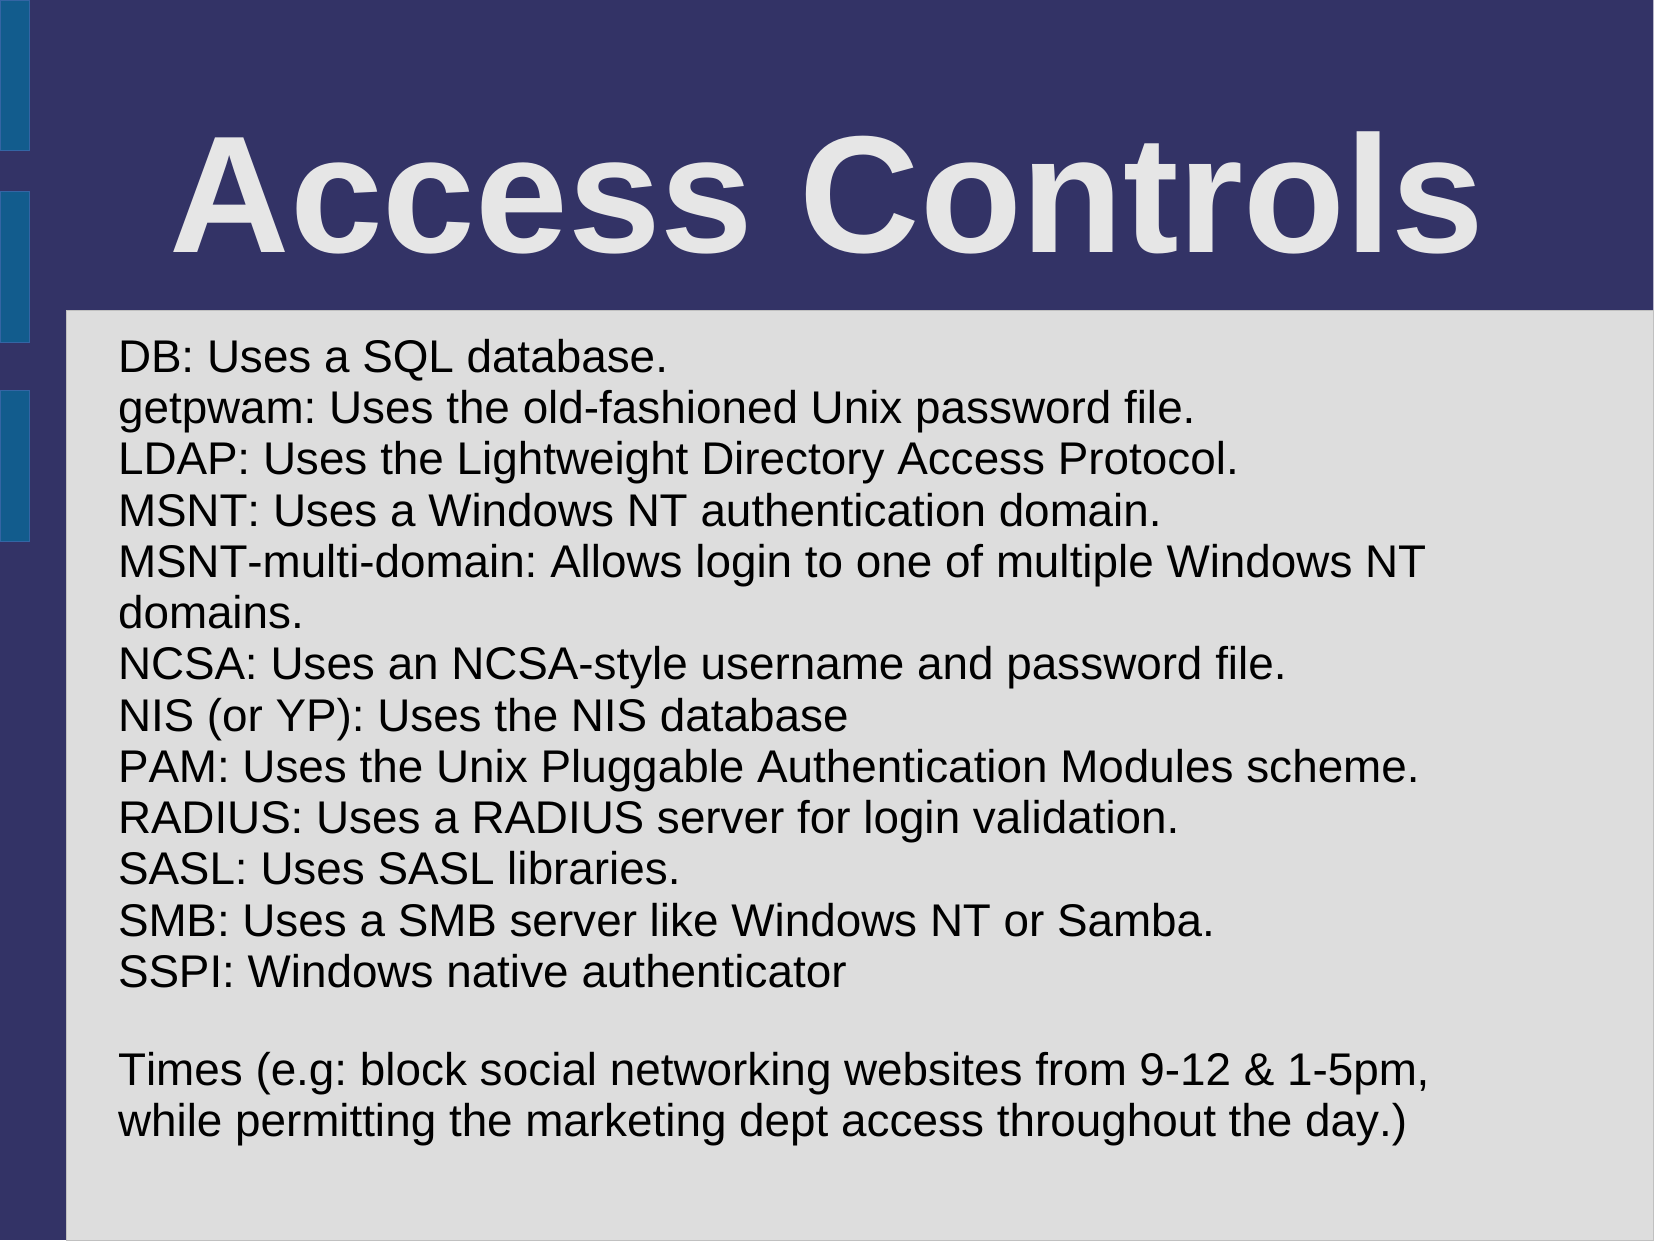

# Access Controls
DB: Uses a SQL database.
getpwam: Uses the old-fashioned Unix password file.
LDAP: Uses the Lightweight Directory Access Protocol.
MSNT: Uses a Windows NT authentication domain.
MSNT-multi-domain: Allows login to one of multiple Windows NT domains.
NCSA: Uses an NCSA-style username and password file.
NIS (or YP): Uses the NIS database
PAM: Uses the Unix Pluggable Authentication Modules scheme.
RADIUS: Uses a RADIUS server for login validation.
SASL: Uses SASL libraries.
SMB: Uses a SMB server like Windows NT or Samba.
SSPI: Windows native authenticator
Times (e.g: block social networking websites from 9-12 & 1-5pm, while permitting the marketing dept access throughout the day.)